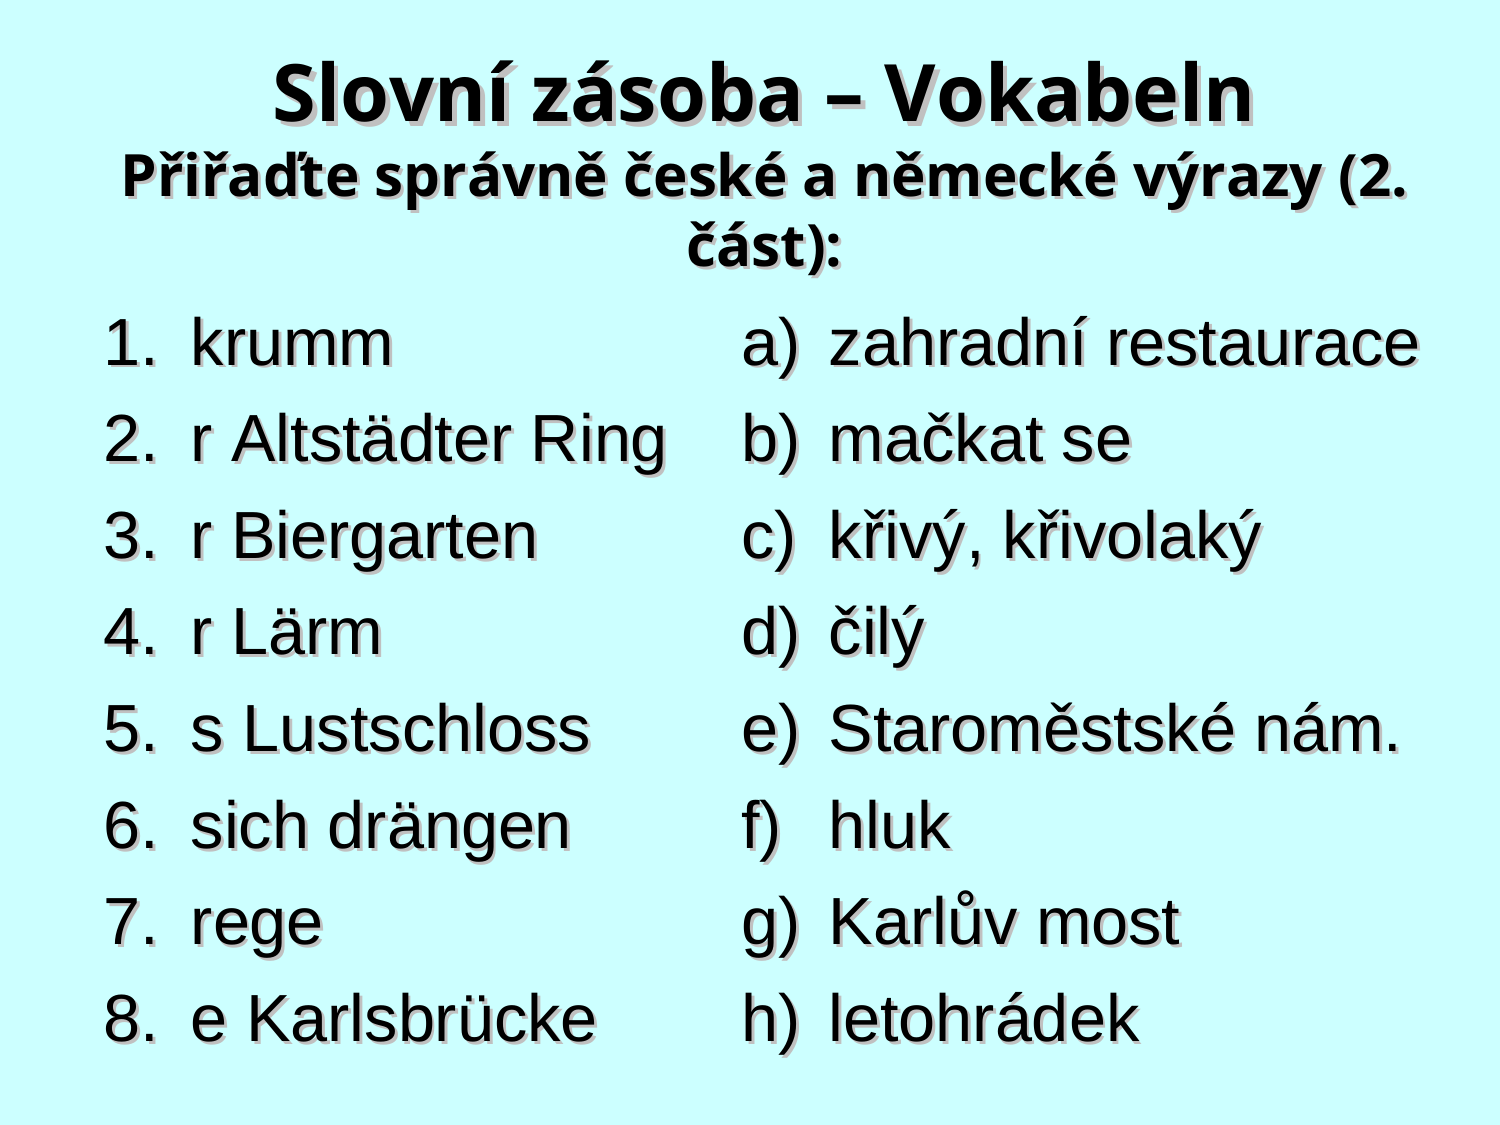

# Slovní zásoba – Vokabeln Přiřaďte správně české a německé výrazy (2. část):
krumm
r Altstädter Ring
r Biergarten
r Lärm
s Lustschloss
sich drängen
rege
e Karlsbrücke
zahradní restaurace
mačkat se
křivý, křivolaký
čilý
Staroměstské nám.
hluk
Karlův most
letohrádek